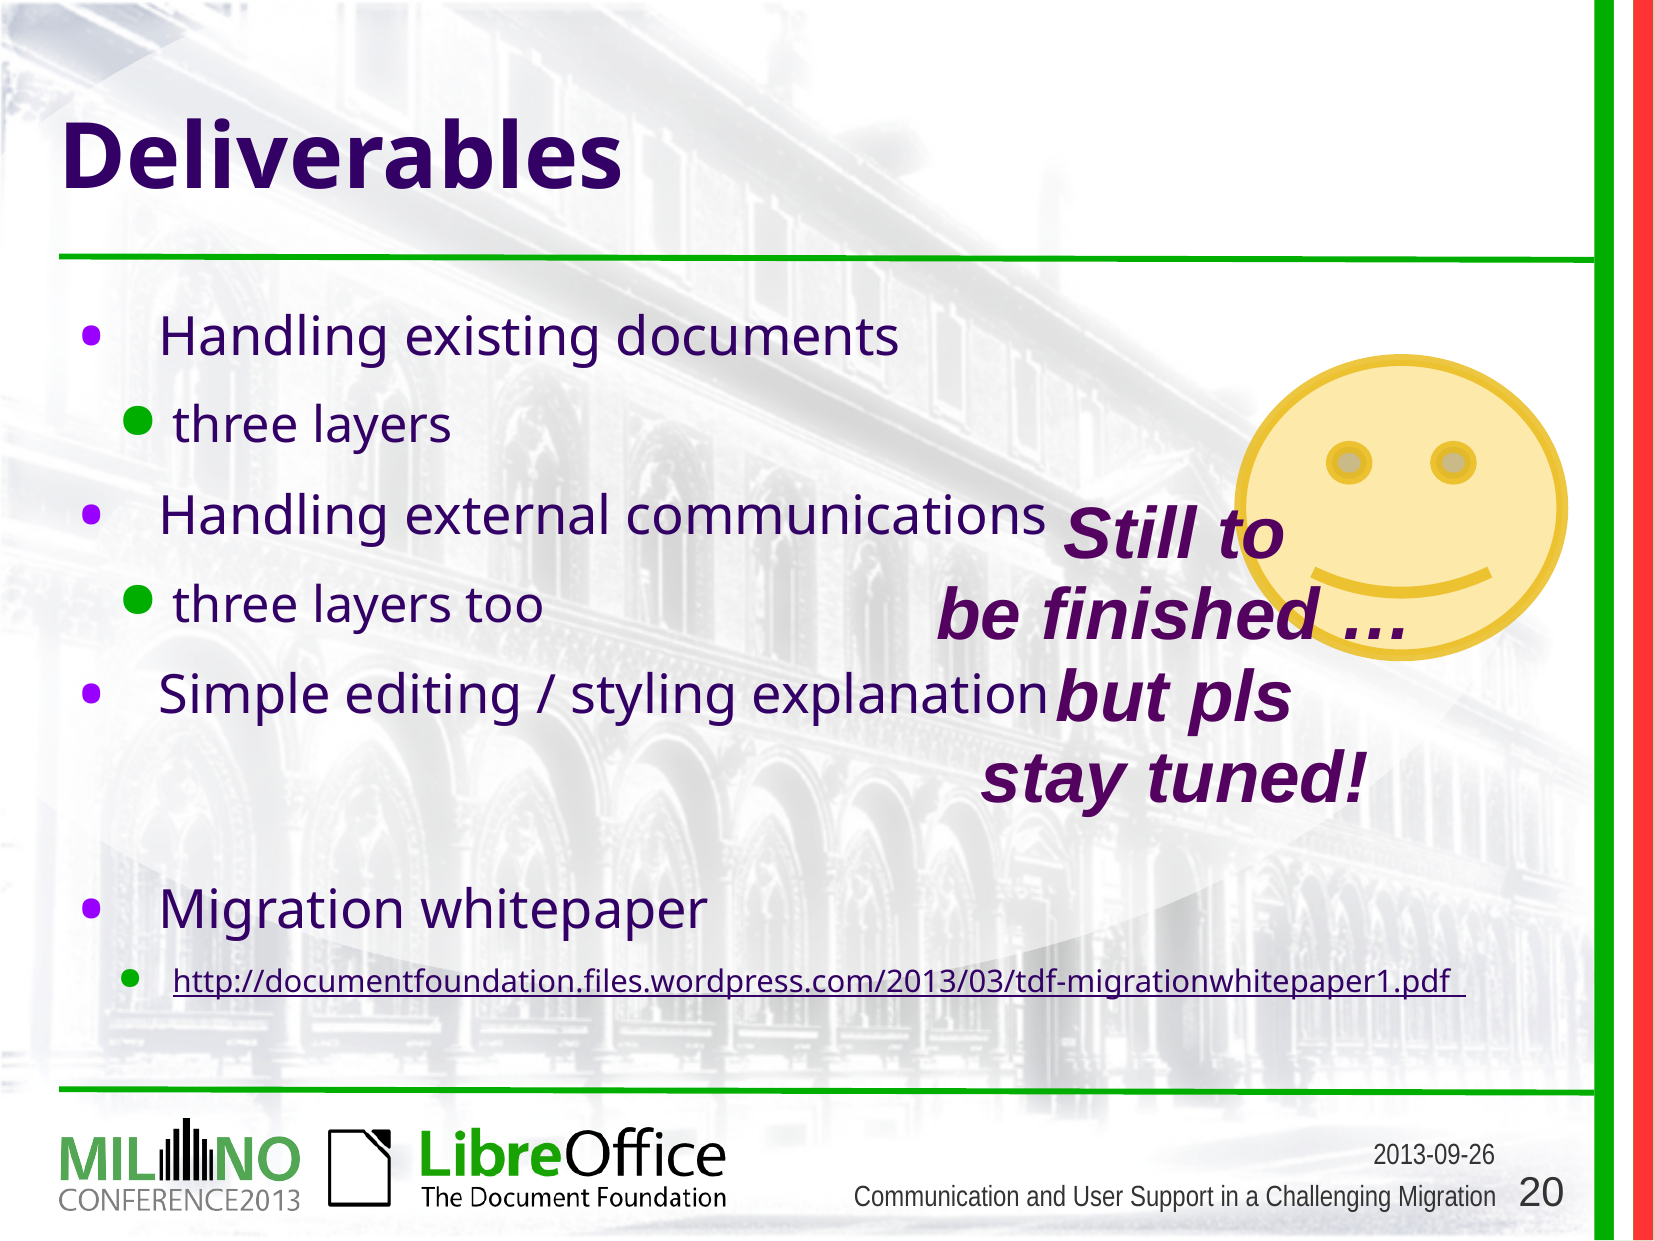

# Deliverables
Handling existing documents
three layers
Handling external communications
three layers too
Simple editing / styling explanation
Migration whitepaper
http://documentfoundation.files.wordpress.com/2013/03/tdf-migrationwhitepaper1.pdf
Still to
be finished …
but pls
stay tuned!
2013-09-26
20
Communication and User Support in a Challenging Migration